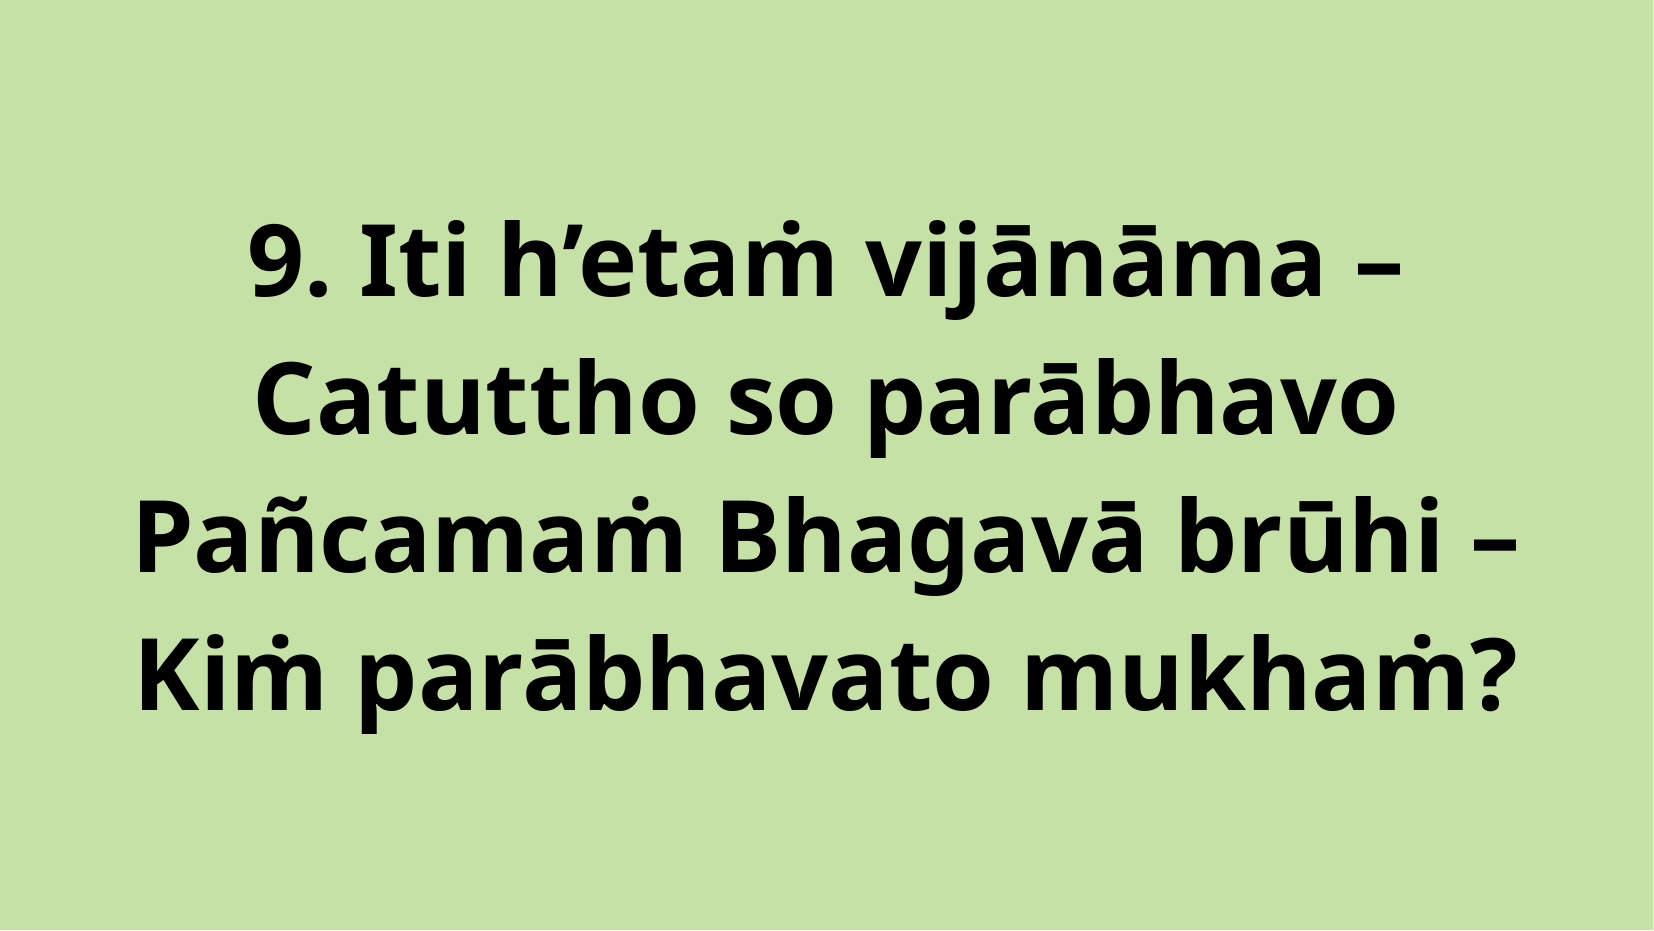

# 9. Iti h’etaṁ vijānāma –
Catuttho so parābhavo
Pañcamaṁ Bhagavā brūhi –
Kiṁ parābhavato mukhaṁ?